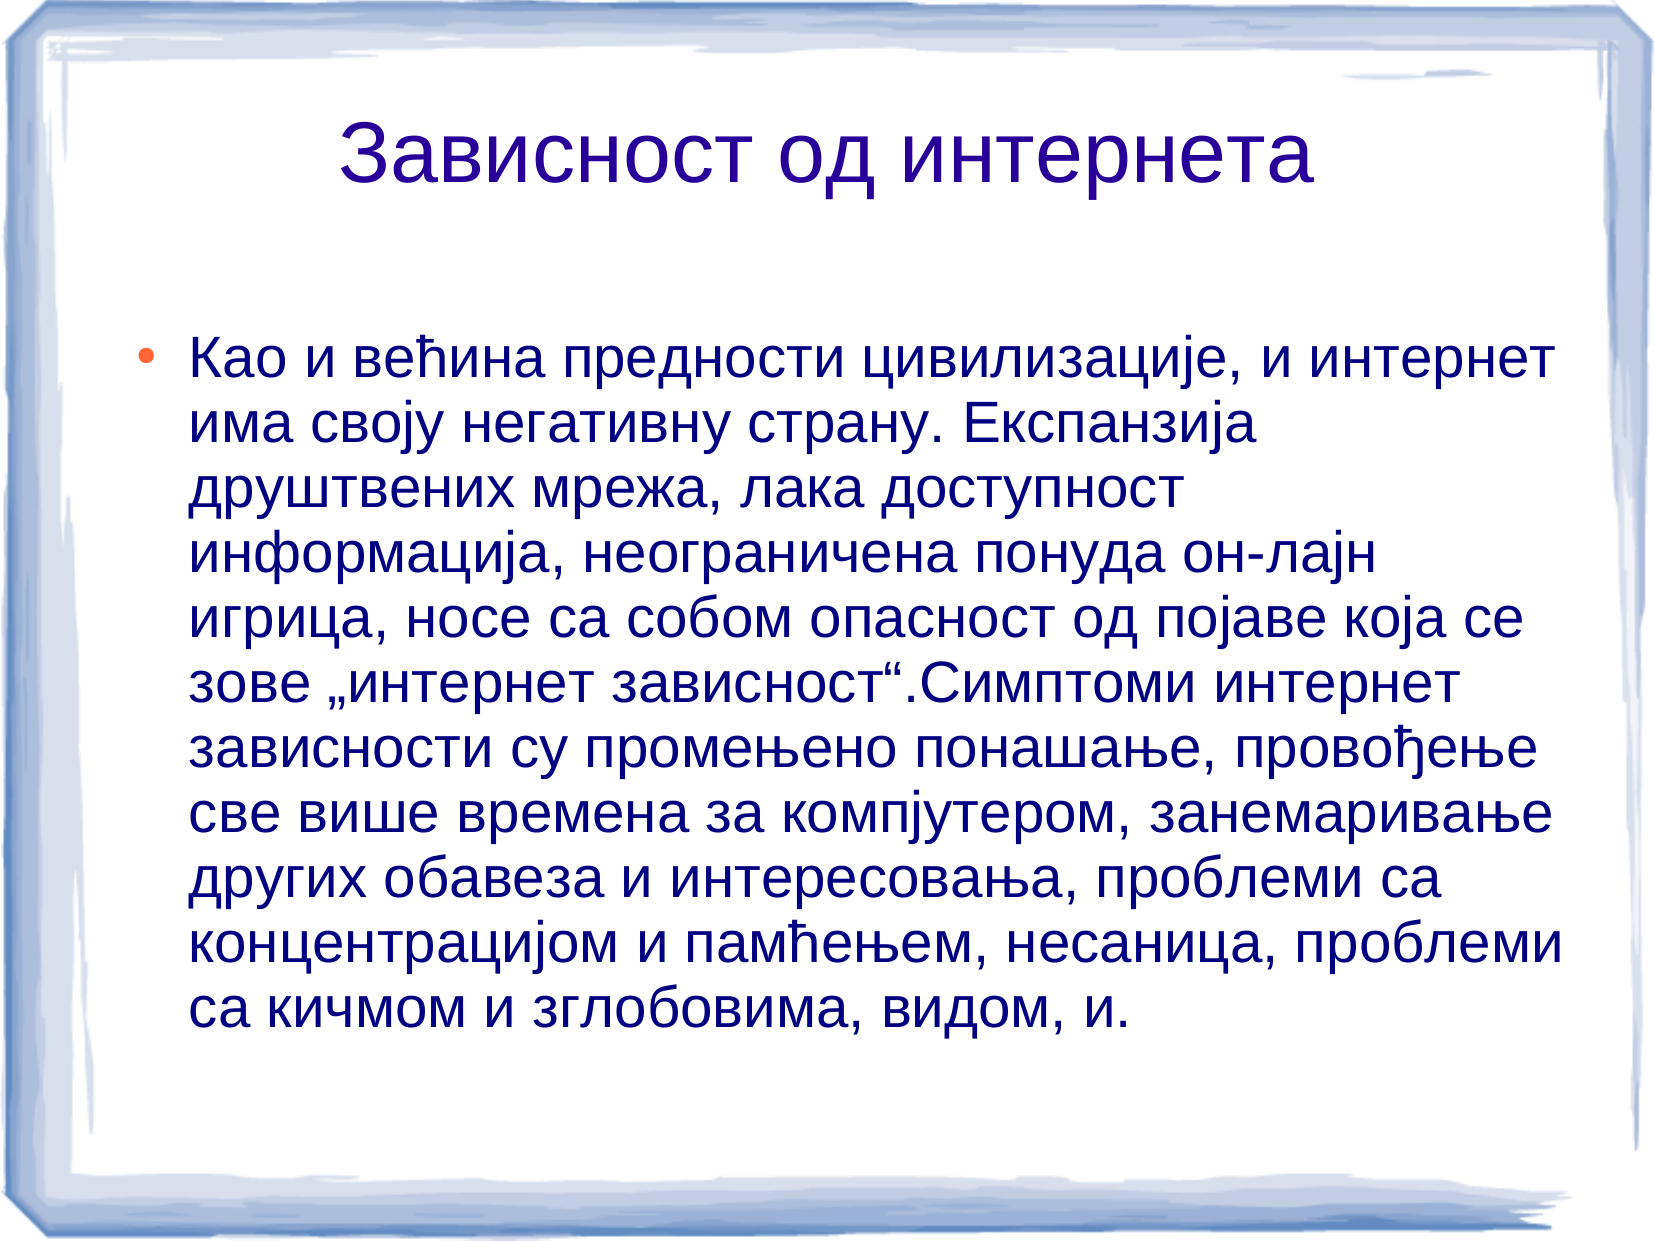

# Зависност од интернета
Као и већина предности цивилизације, и интернет има своју негативну страну. Експанзија друштвених мрежа, лака доступност информација, неограничена понуда он-лајн игрица, носе са собом опасност од појаве која се зове „интернет зависност“.Симптоми интернет зависности су промењено понашање, провођење све више времена за компјутером, занемаривање других обавеза и интересовања, проблеми са концентрацијом и памћењем, несаница, проблеми са кичмом и зглобовима, видом, и.